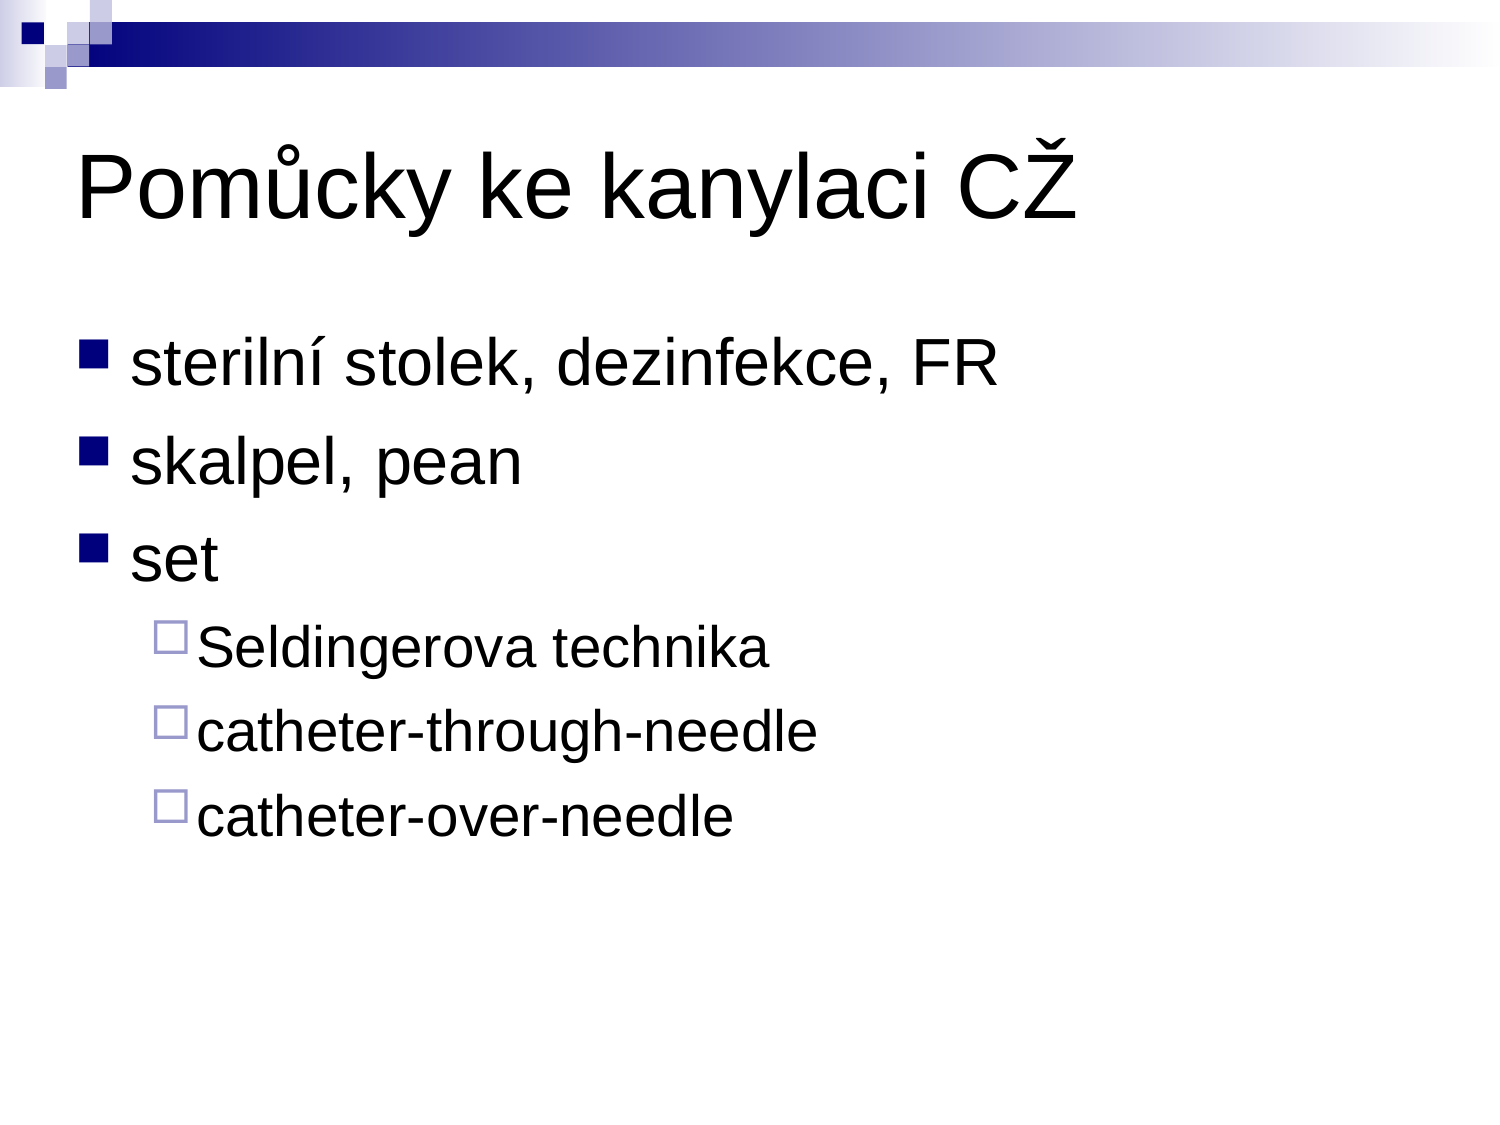

# Pomůcky ke kanylaci CŽ
sterilní stolek, dezinfekce, FR
skalpel, pean
set
Seldingerova technika
catheter-through-needle
catheter-over-needle